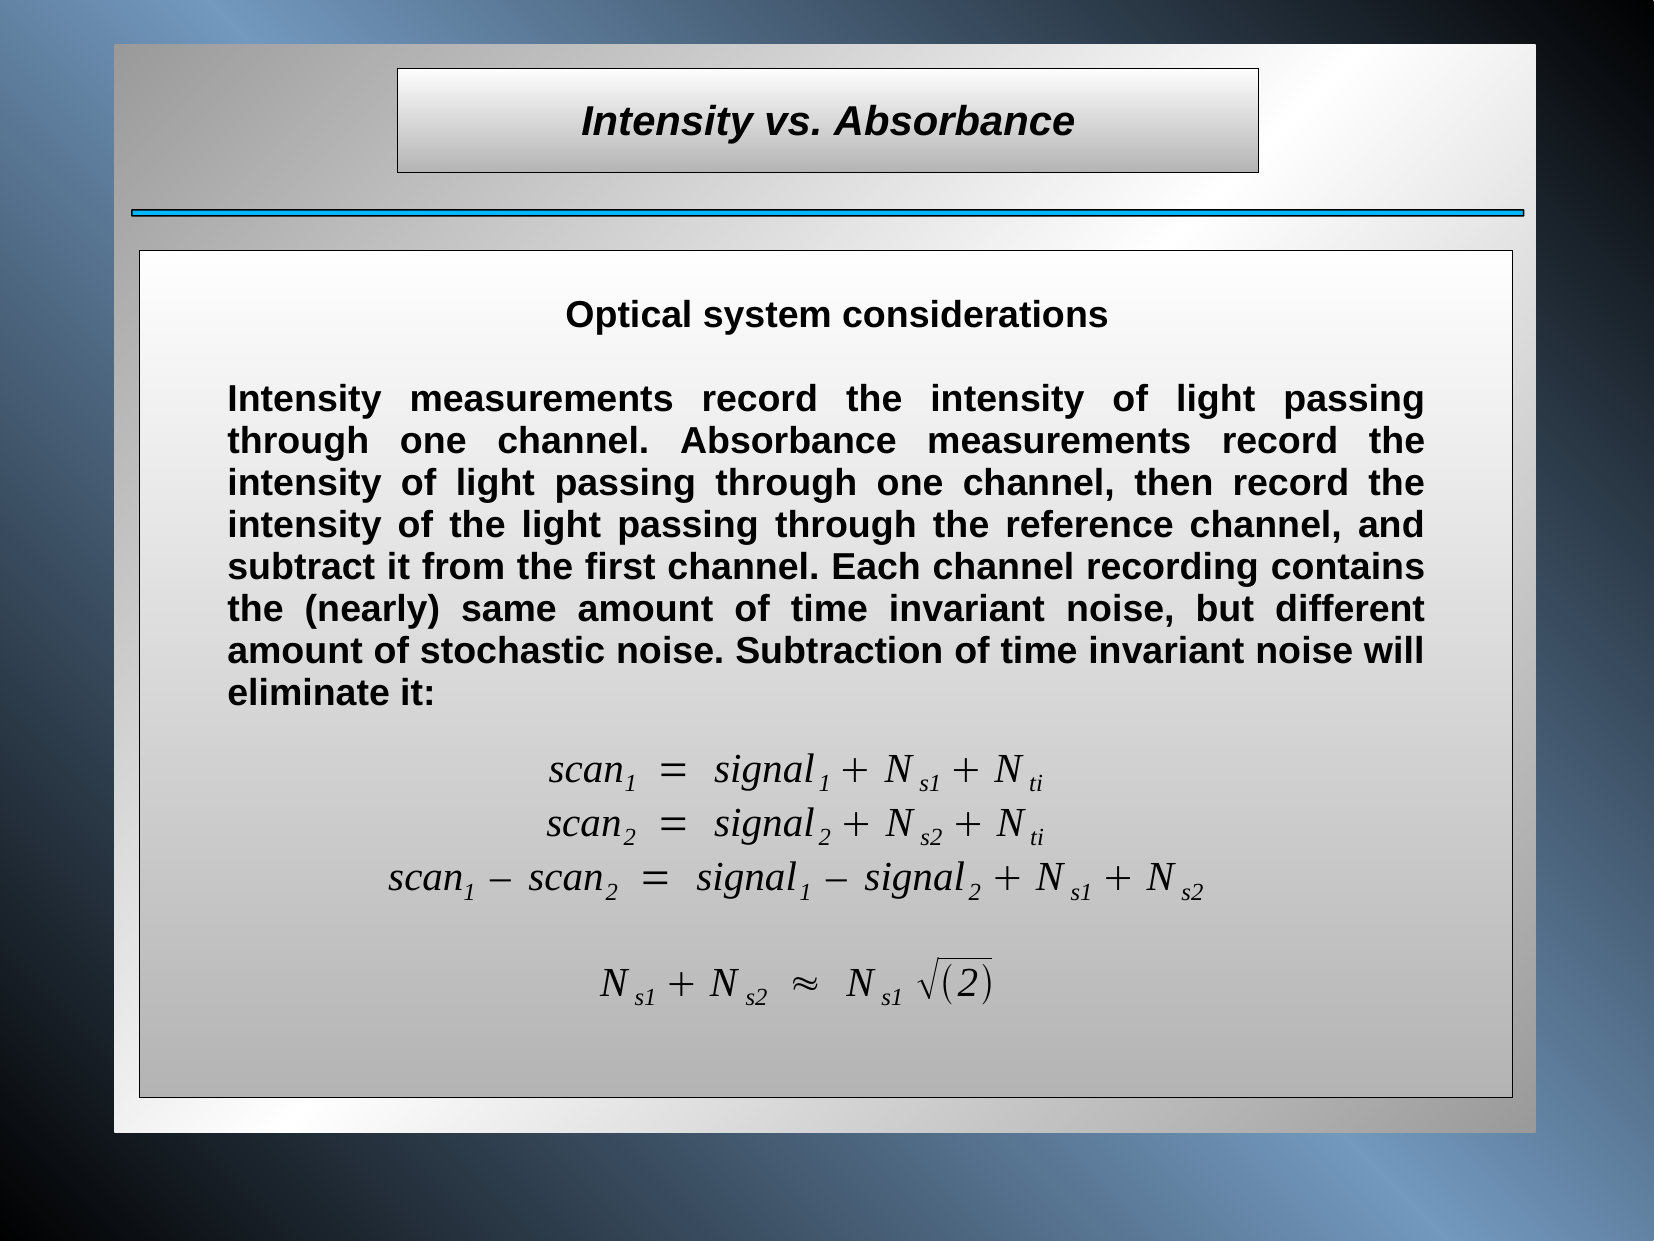

Intensity vs. Absorbance
 Optical system considerations
Intensity measurements record the intensity of light passing through one channel. Absorbance measurements record the intensity of light passing through one channel, then record the intensity of the light passing through the reference channel, and subtract it from the first channel. Each channel recording contains the (nearly) same amount of time invariant noise, but different amount of stochastic noise. Subtraction of time invariant noise will eliminate it: